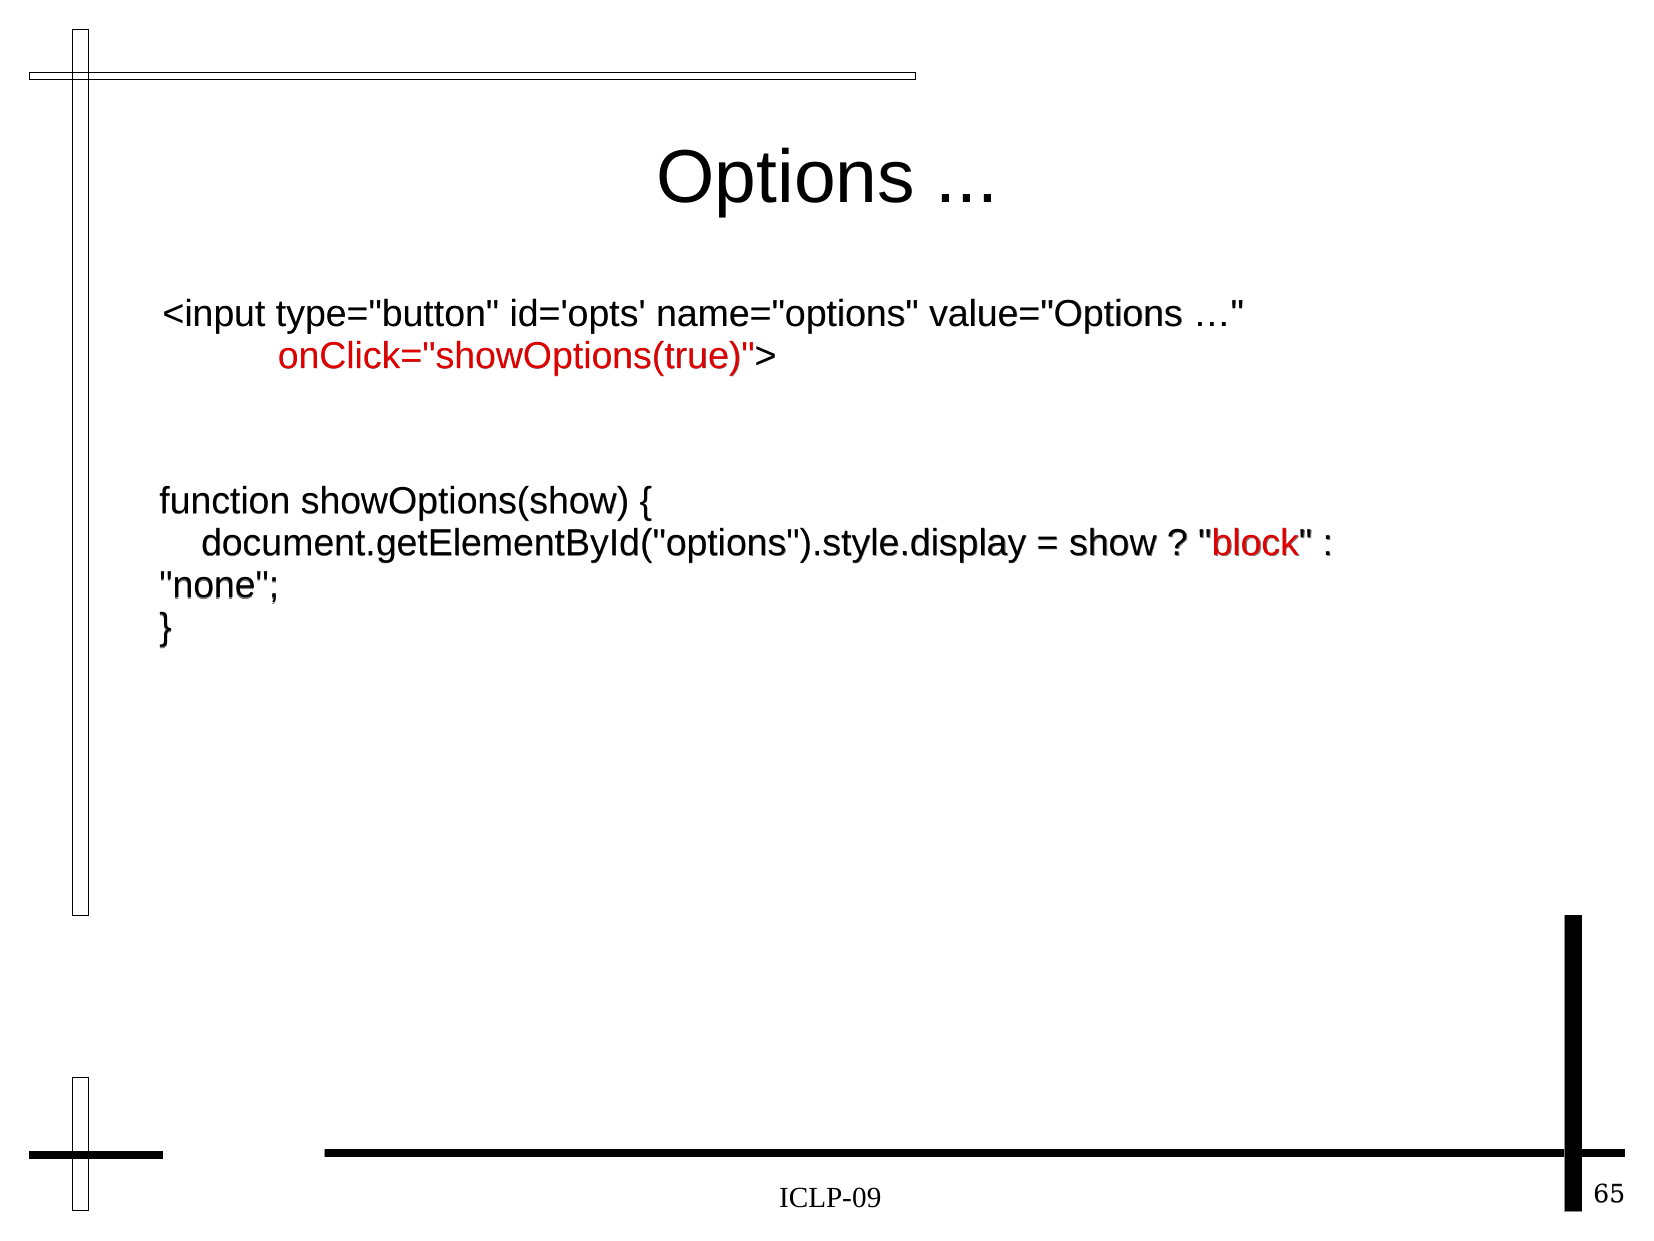

# Options ...
<input type="button" id='opts' name="options" value="Options …"
 onClick="showOptions(true)">
function showOptions(show) {
 document.getElementById("options").style.display = show ? "block" : "none";
}